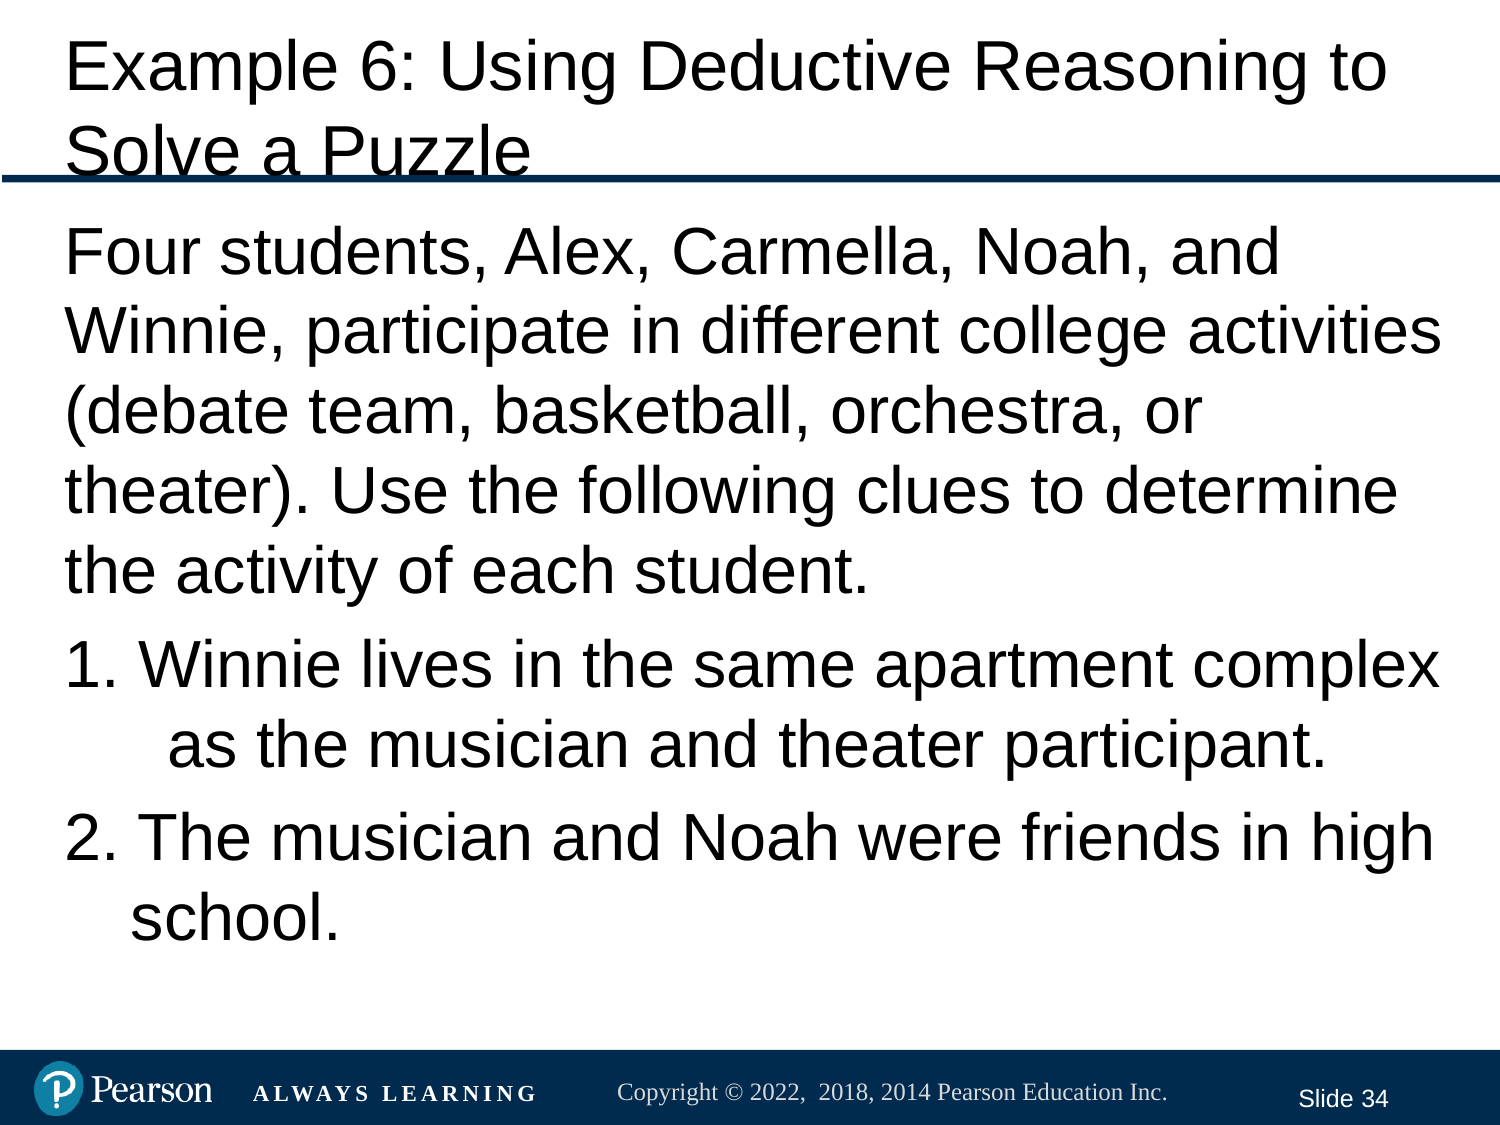

# Example 6: Using Deductive Reasoning to Solve a Puzzle
Four students, Alex, Carmella, Noah, and Winnie, participate in different college activities (debate team, basketball, orchestra, or theater). Use the following clues to determine the activity of each student.
1. Winnie lives in the same apartment complex as the musician and theater participant.
2. The musician and Noah were friends in high school.